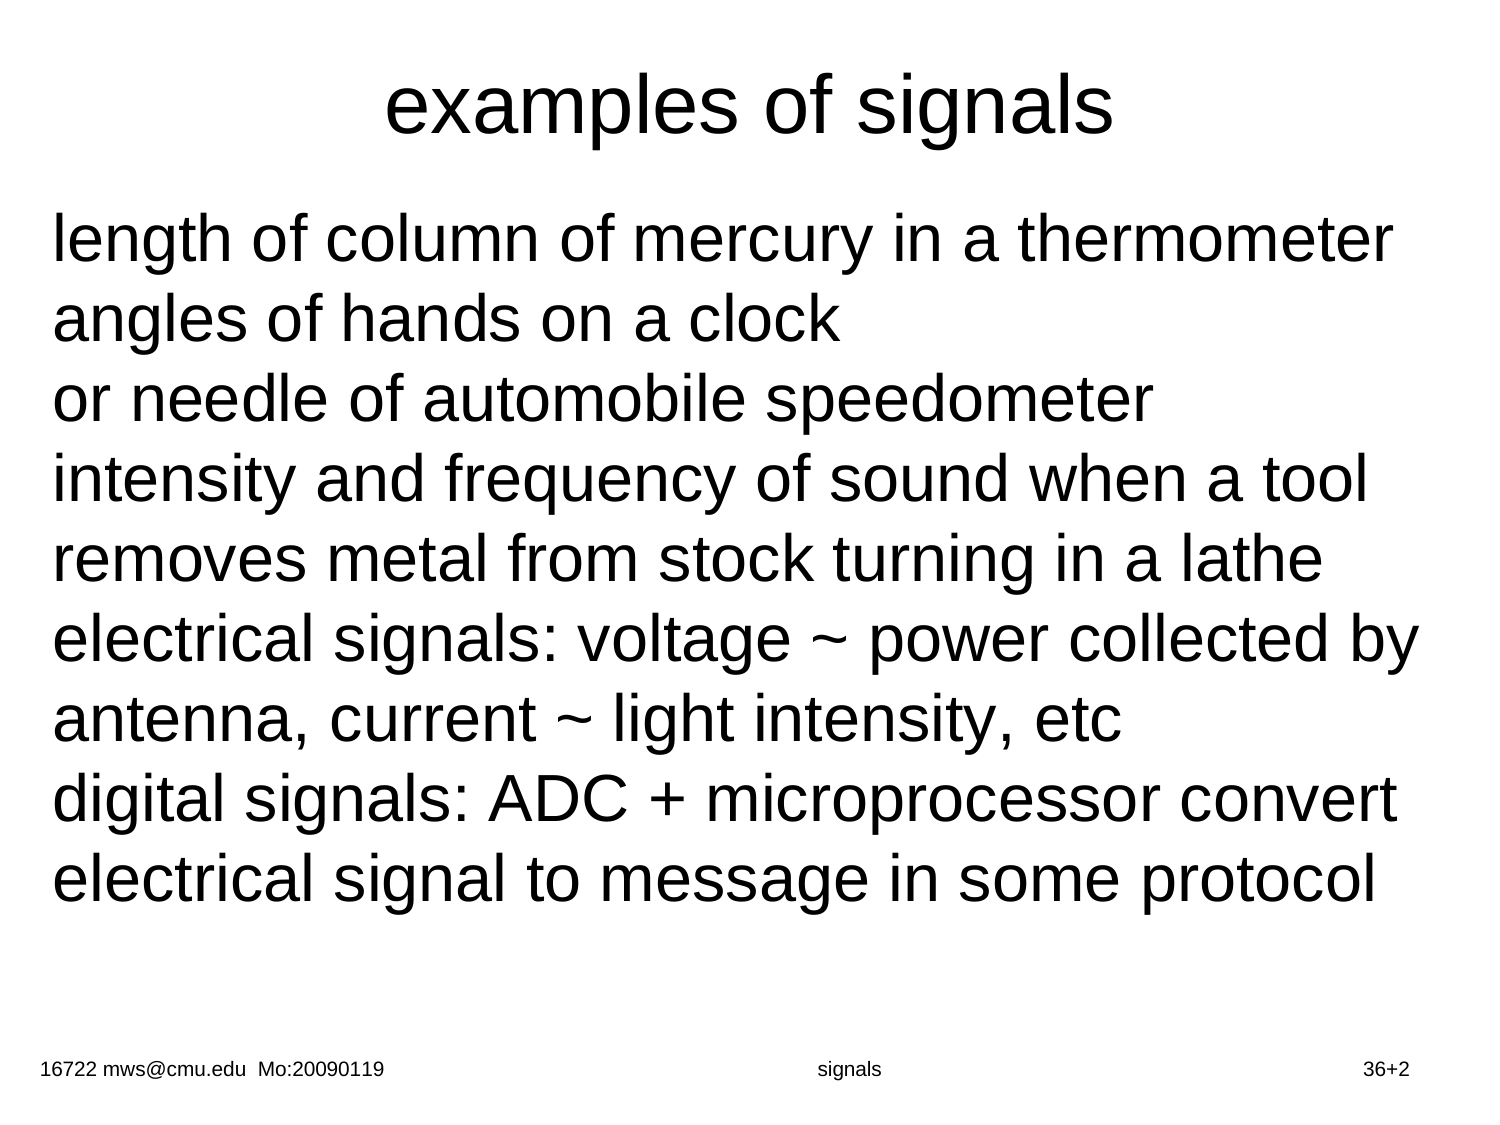

examples of signals
length of column of mercury in a thermometer
angles of hands on a clock
or needle of automobile speedometer
intensity and frequency of sound when a tool removes metal from stock turning in a lathe
electrical signals: voltage ~ power collected by antenna, current ~ light intensity, etc
digital signals: ADC + microprocessor convert electrical signal to message in some protocol
16722 mws@cmu.edu Mo:20090119
signals
2